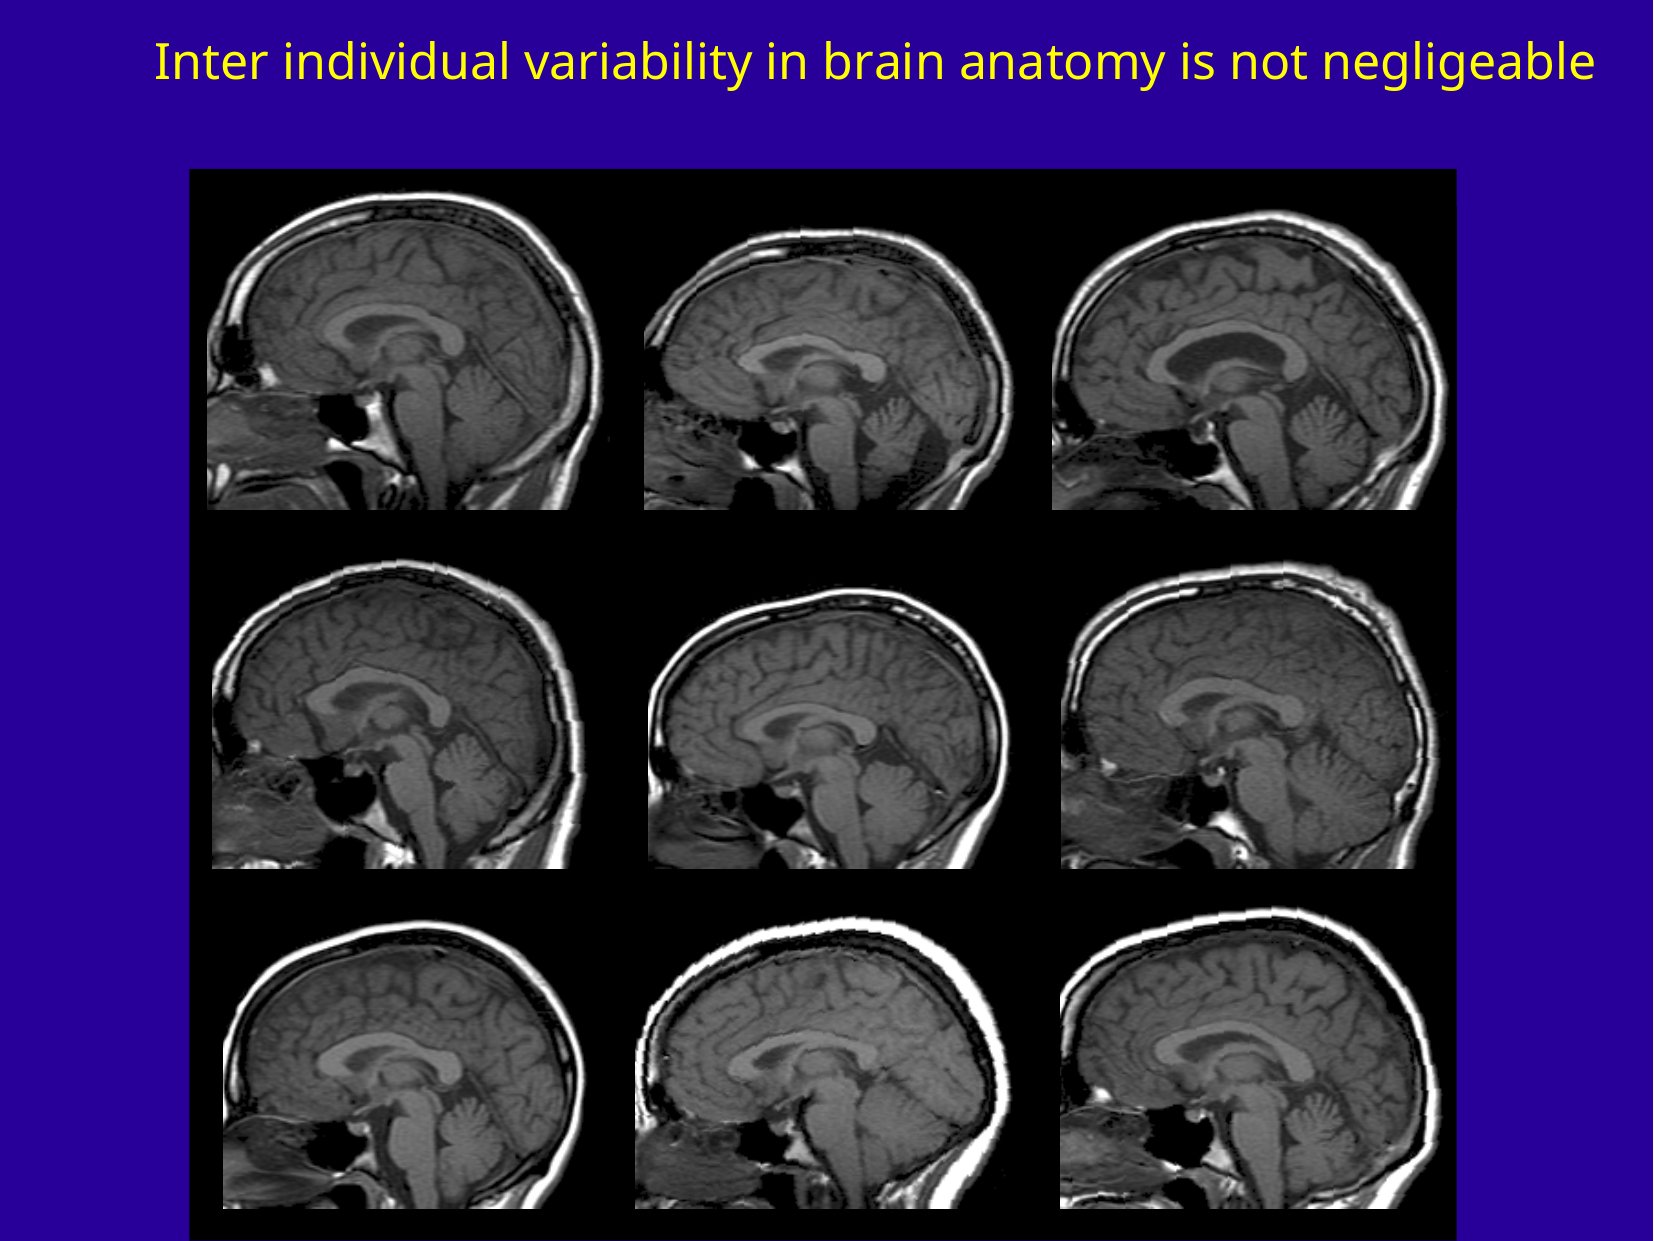

Inter individual variability in brain anatomy is not negligeable